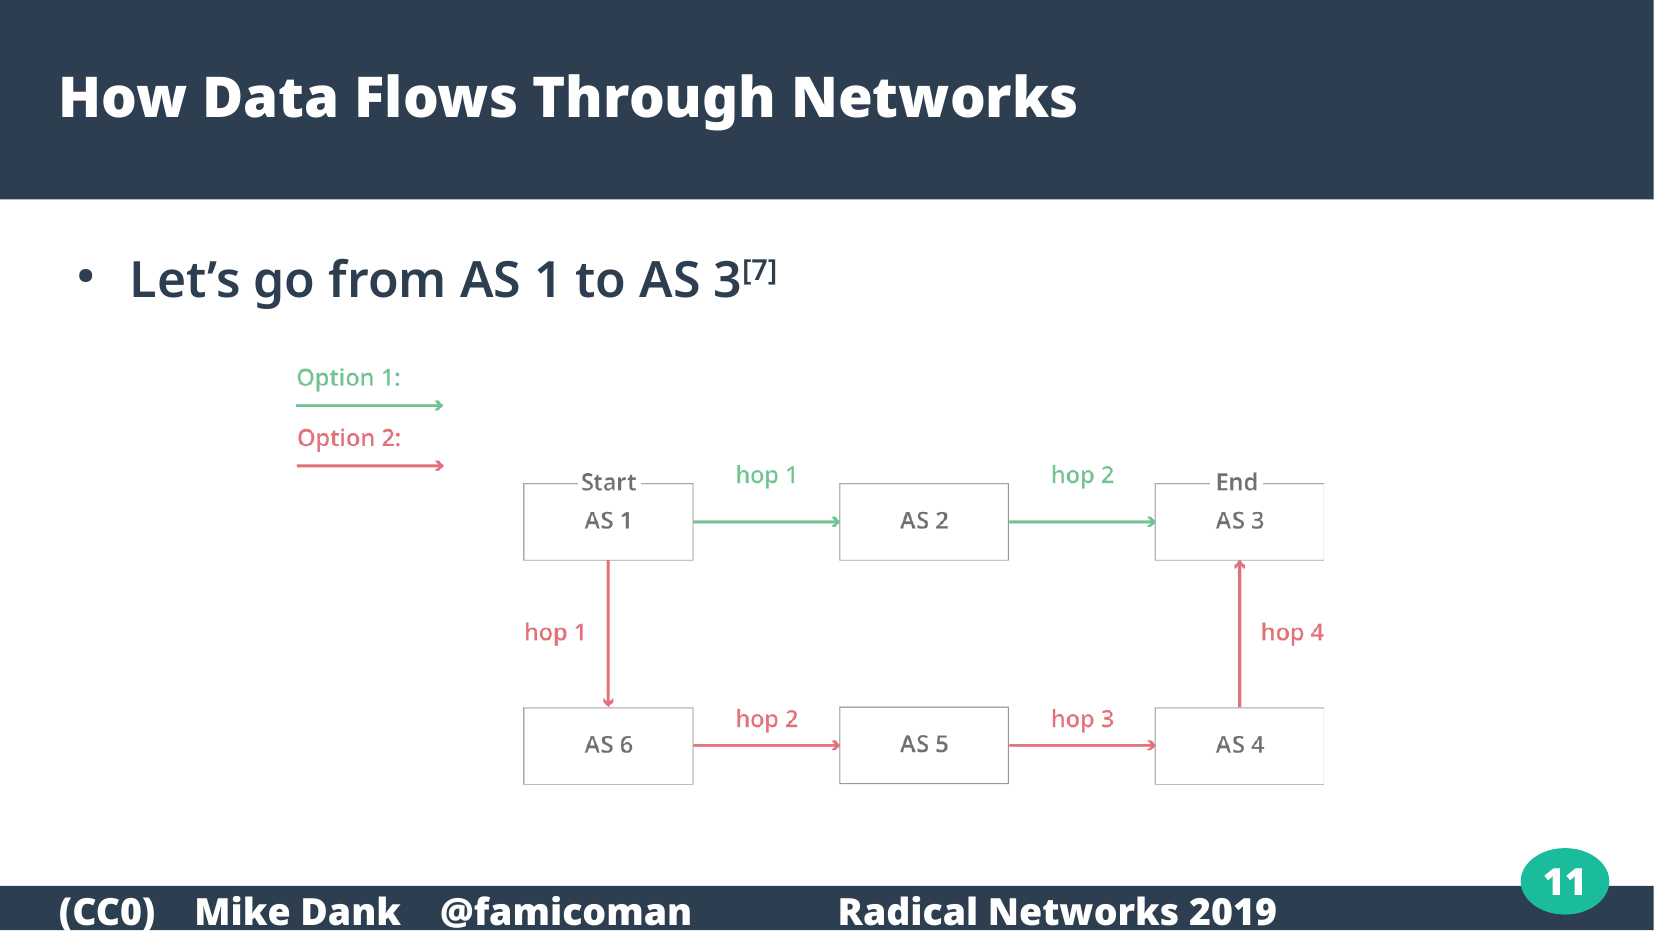

# How Data Flows Through Networks
Let’s go from AS 1 to AS 3[7]
11
(CC0) Mike Dank @famicoman
Radical Networks 2019